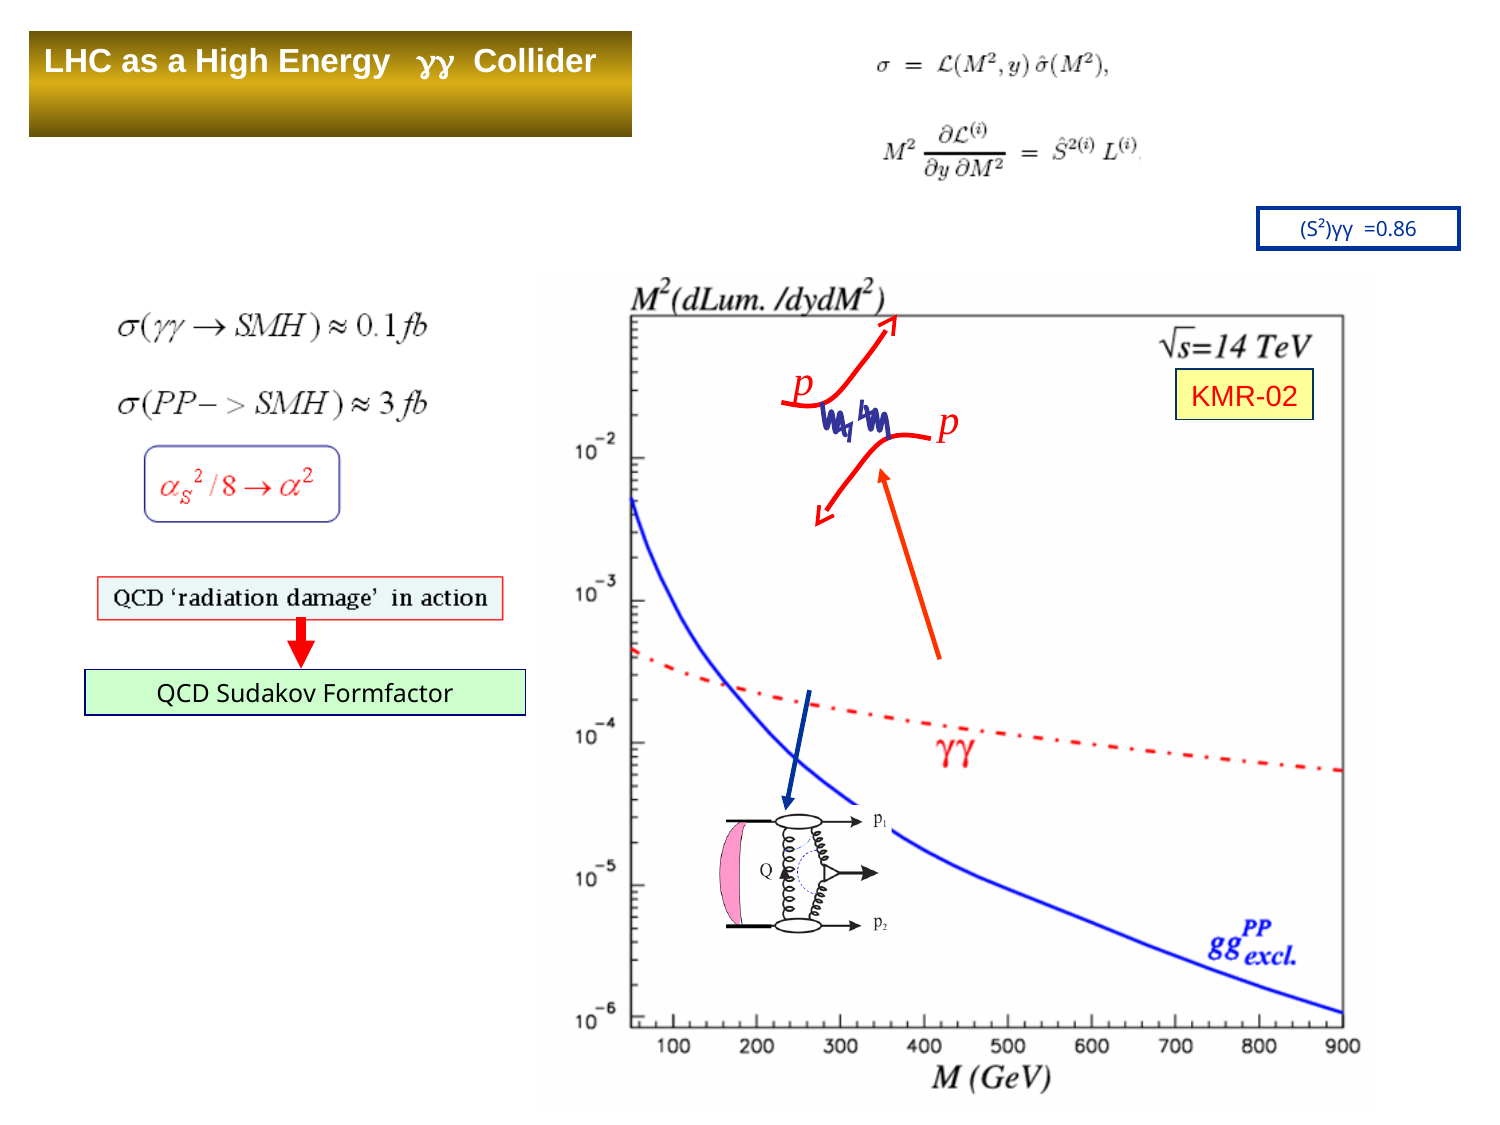

LHC as a High Energy  Collider
(S²)γγ =0.86
p
p
KMR-02
QCD Sudakov Formfactor